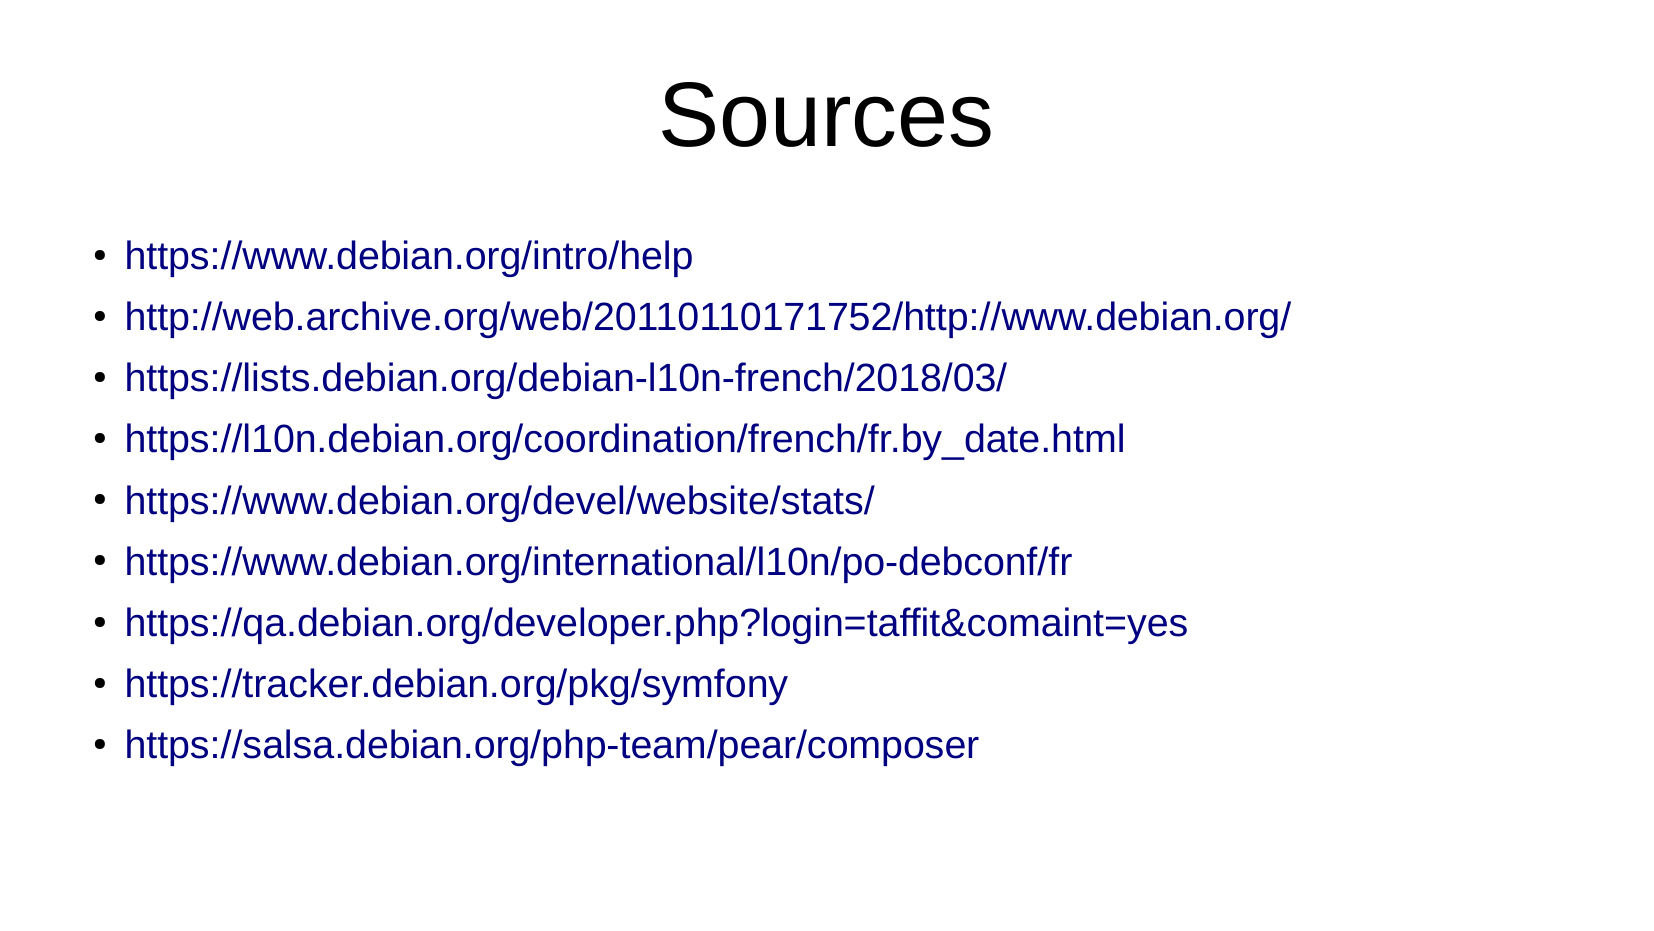

# Sources
https://www.debian.org/intro/help
http://web.archive.org/web/20110110171752/http://www.debian.org/
https://lists.debian.org/debian-l10n-french/2018/03/
https://l10n.debian.org/coordination/french/fr.by_date.html
https://www.debian.org/devel/website/stats/
https://www.debian.org/international/l10n/po-debconf/fr
https://qa.debian.org/developer.php?login=taffit&comaint=yes
https://tracker.debian.org/pkg/symfony
https://salsa.debian.org/php-team/pear/composer